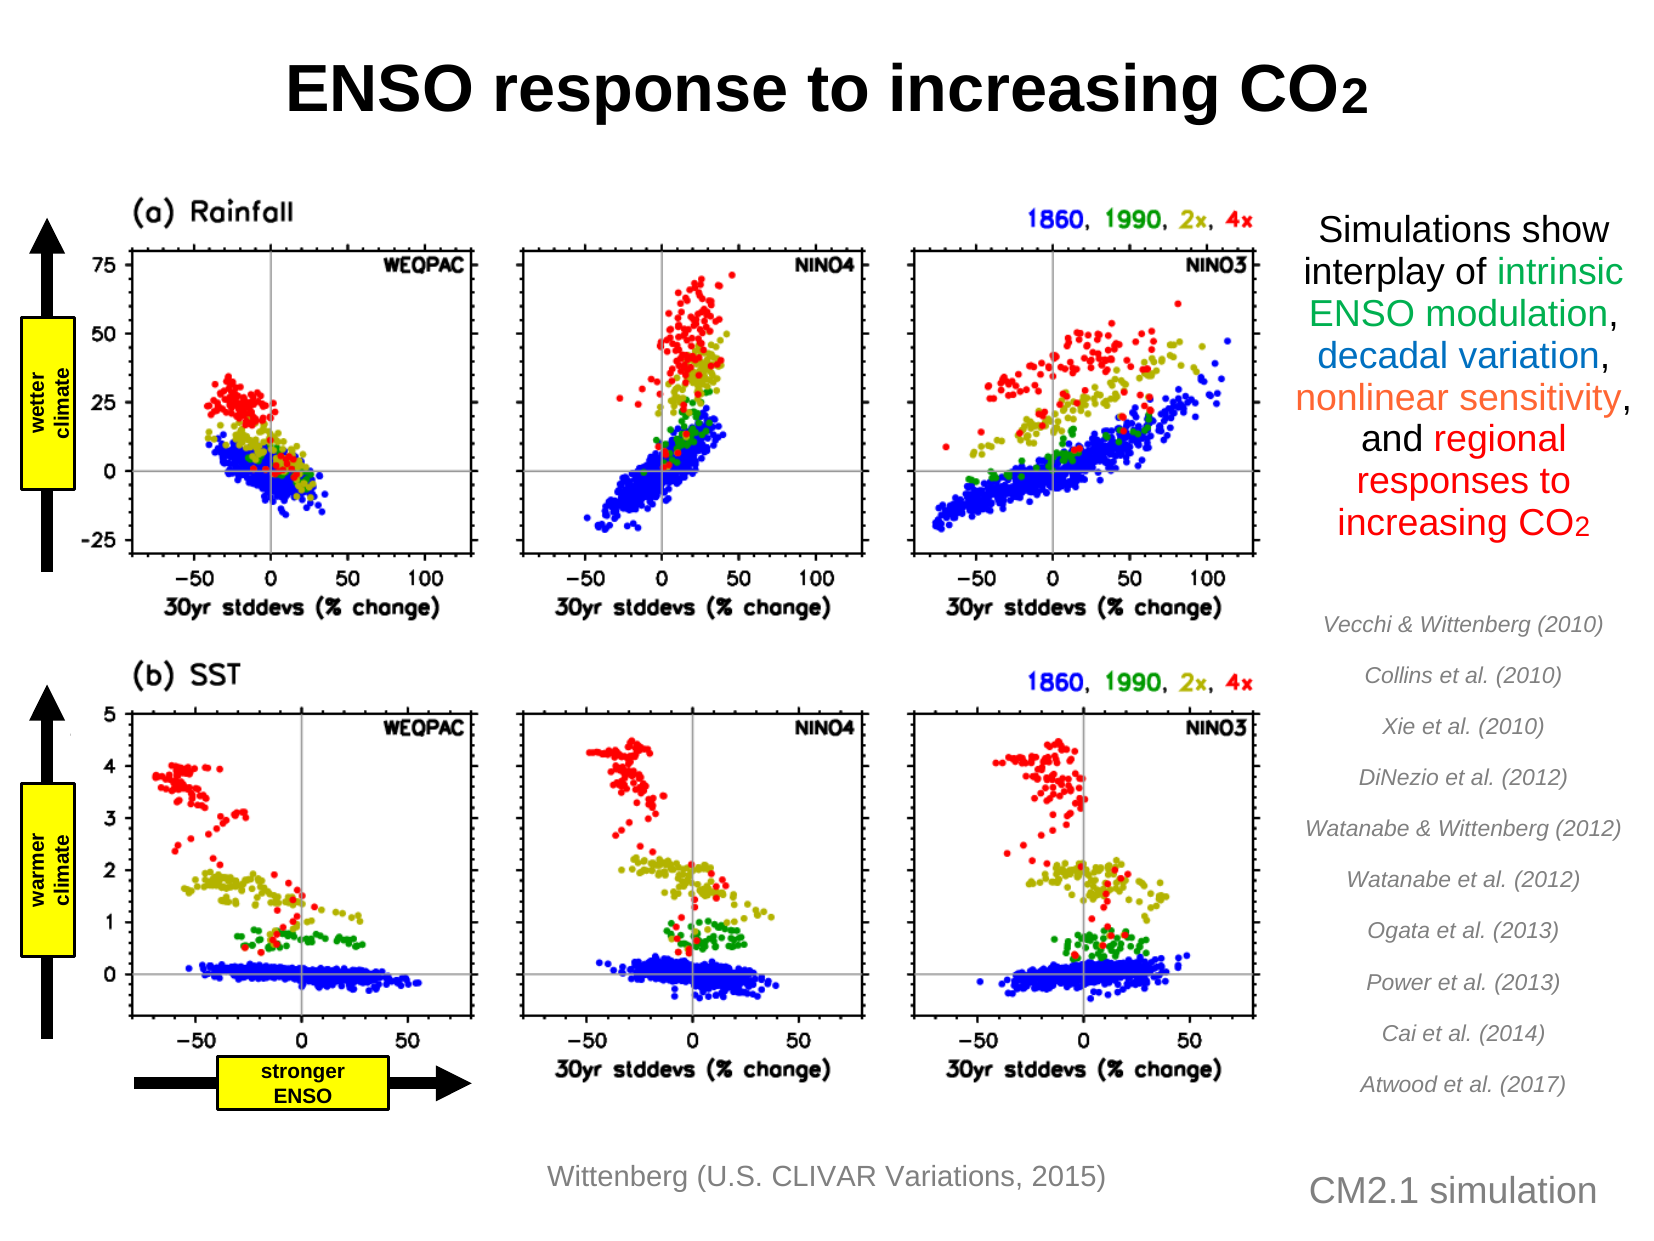

ENSO response to increasing CO2
wetter
climate
Simulations show interplay of intrinsic ENSO modulation, decadal variation, nonlinear sensitivity, and regional responses to increasing CO2
Vecchi & Wittenberg (2010)
Collins et al. (2010)
Xie et al. (2010)
DiNezio et al. (2012)
Watanabe & Wittenberg (2012)
Watanabe et al. (2012)
Ogata et al. (2013)
Power et al. (2013)
Cai et al. (2014)
Atwood et al. (2017)
warmer
climate
stronger
ENSO
Wittenberg (U.S. CLIVAR Variations, 2015)‏
CM2.1 simulation